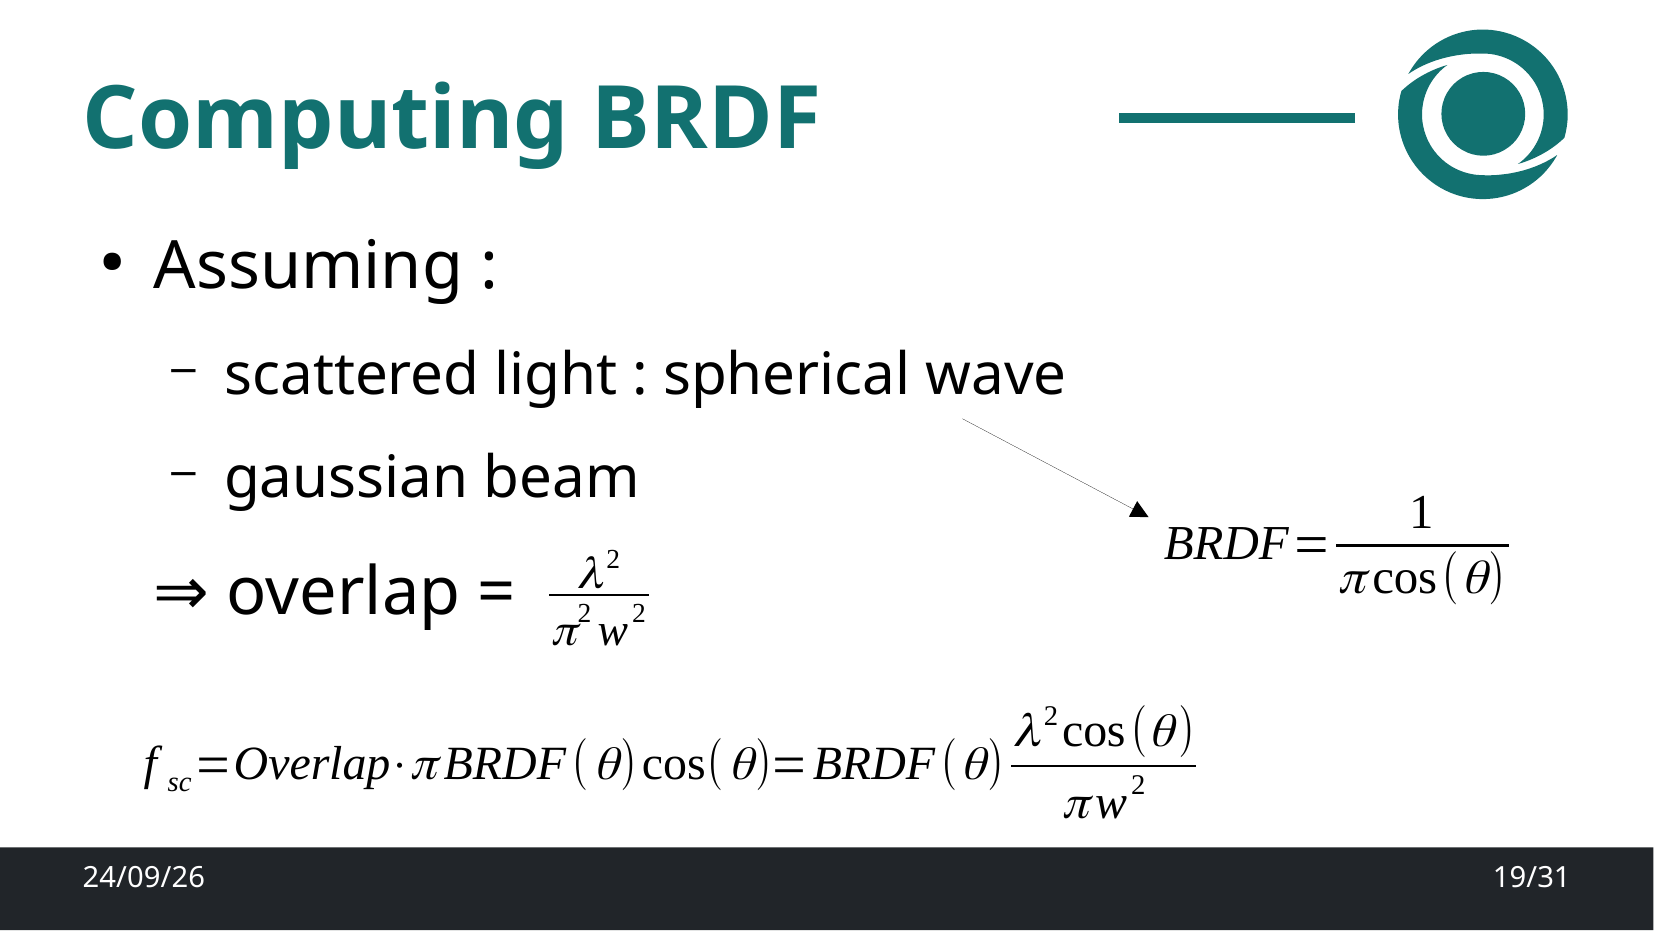

# Computing BRDF
Assuming :
scattered light : spherical wave
gaussian beam
⇒ overlap =
19